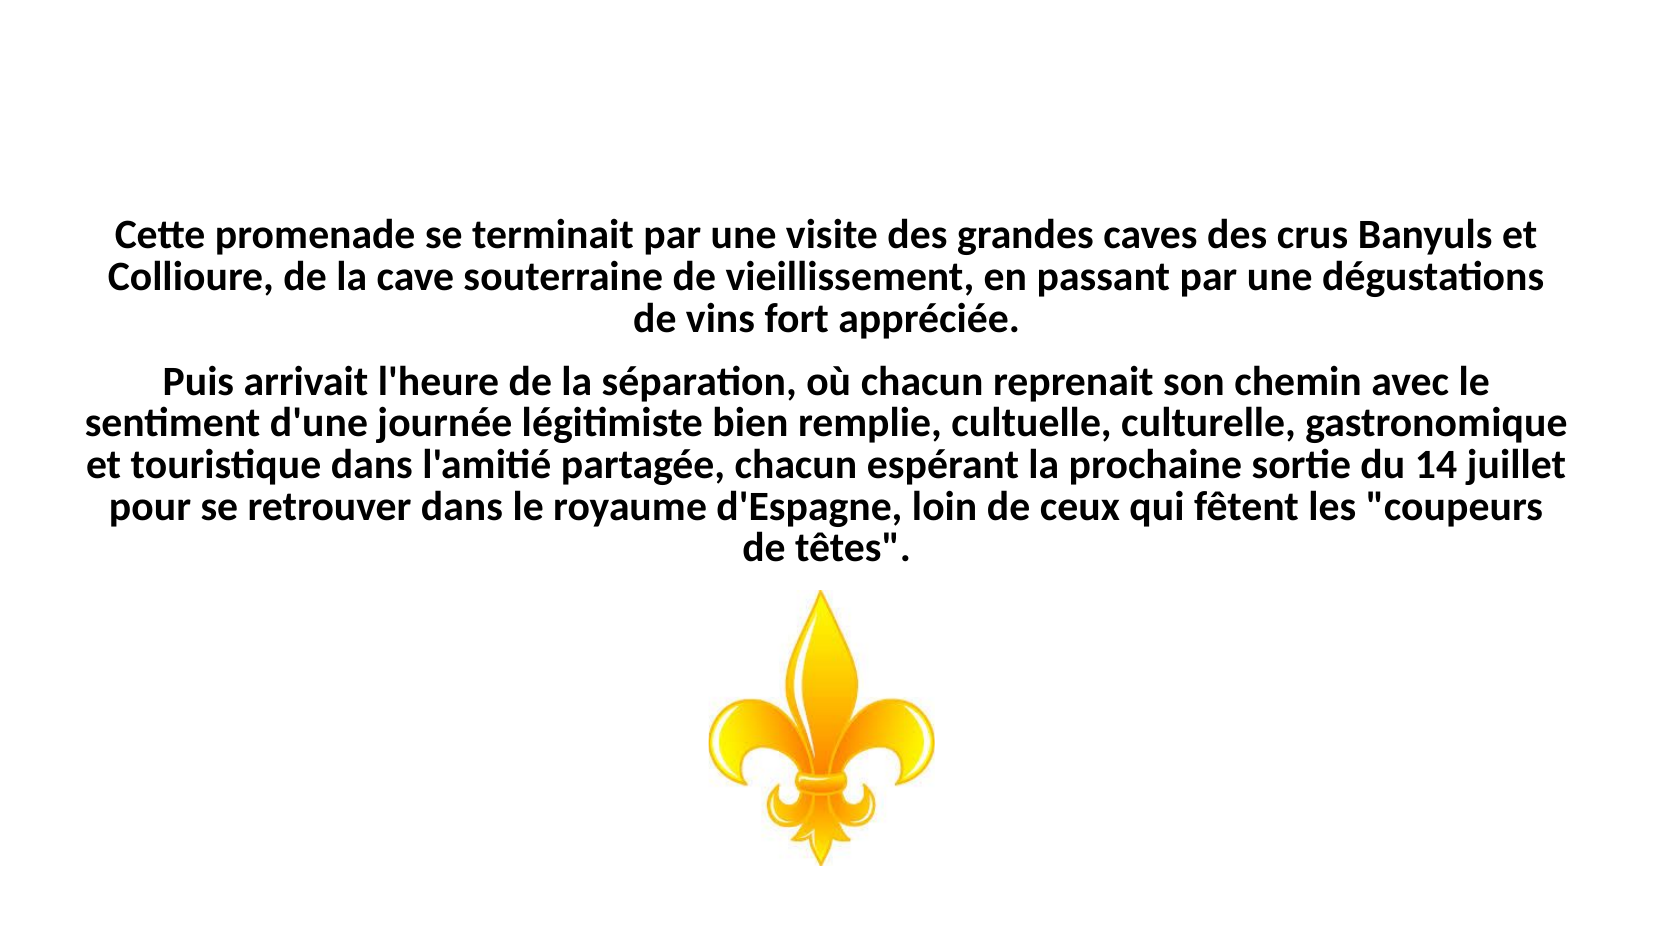

#
Cette promenade se terminait par une visite des grandes caves des crus Banyuls et Collioure, de la cave souterraine de vieillissement, en passant par une dégustations de vins fort appréciée.
Puis arrivait l'heure de la séparation, où chacun reprenait son chemin avec le sentiment d'une journée légitimiste bien remplie, cultuelle, culturelle, gastronomique et touristique dans l'amitié partagée, chacun espérant la prochaine sortie du 14 juillet pour se retrouver dans le royaume d'Espagne, loin de ceux qui fêtent les "coupeurs de têtes".